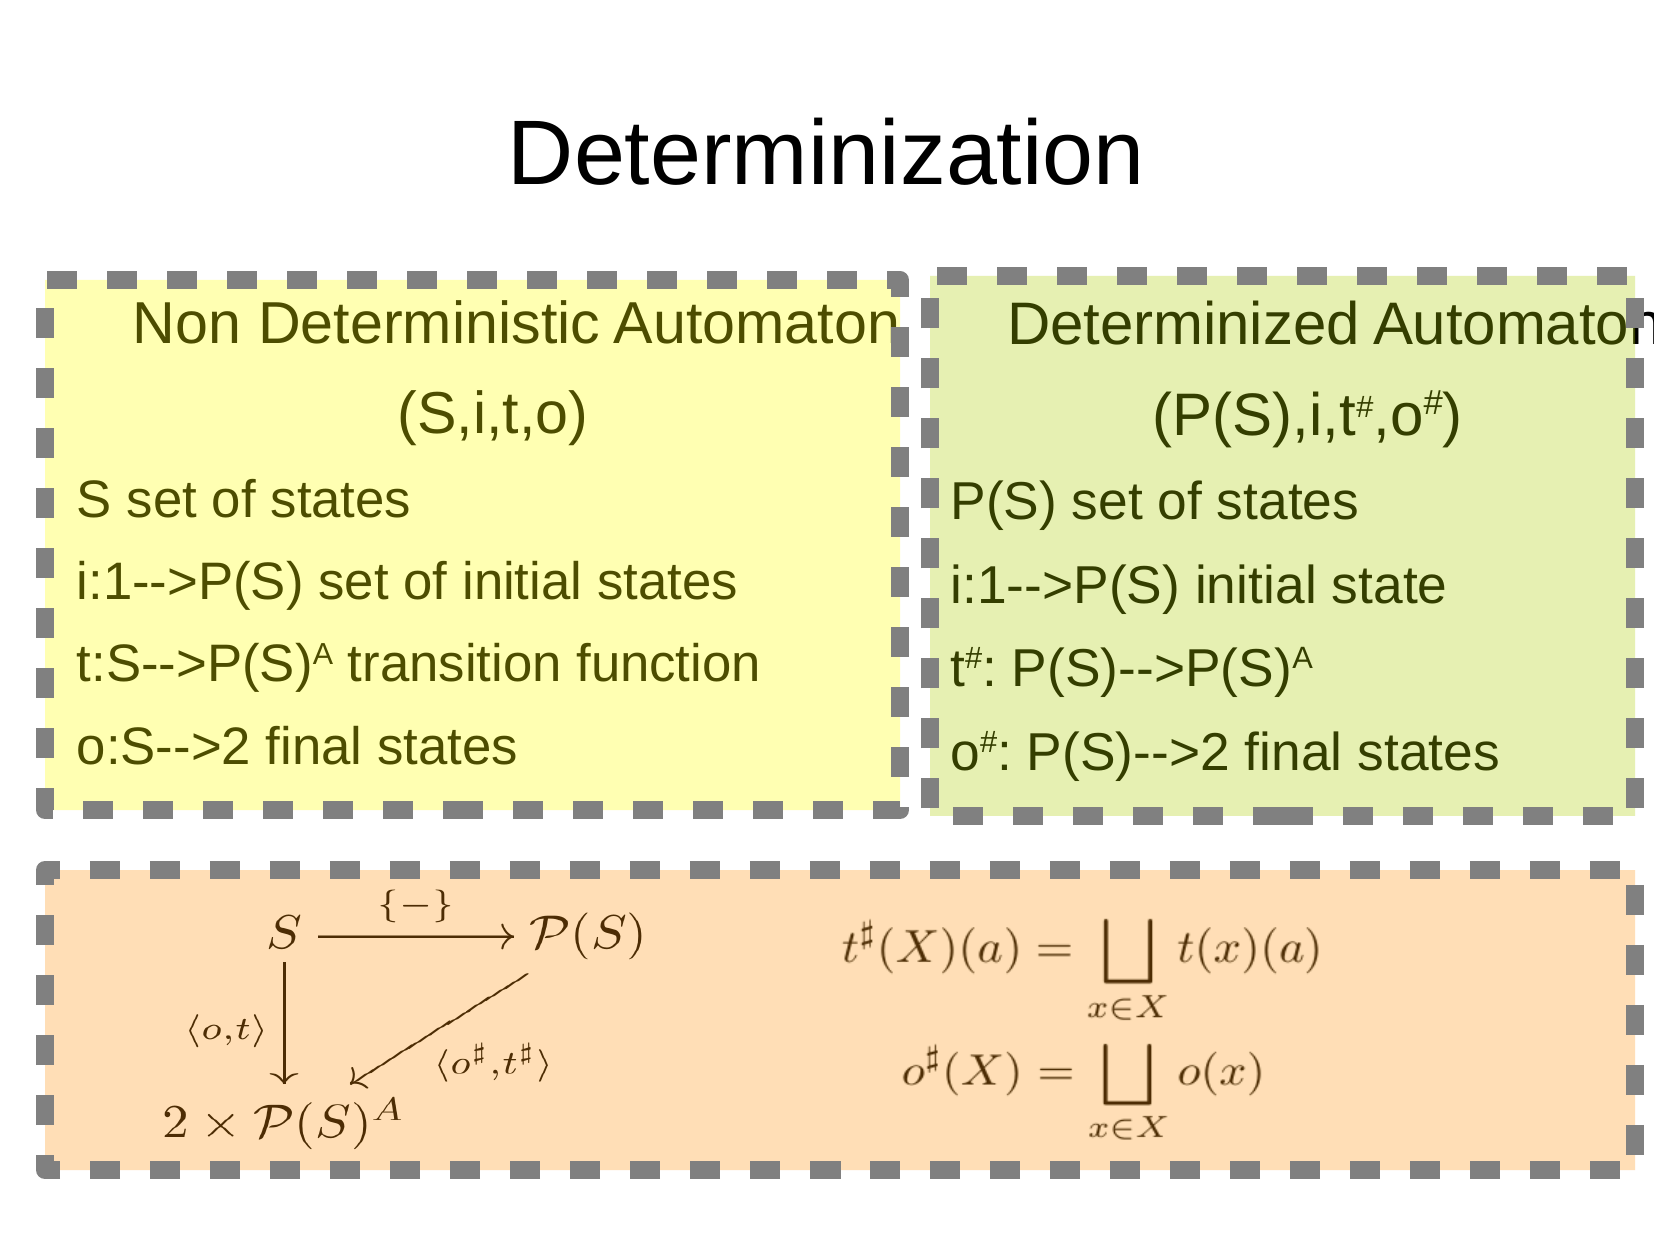

# Determinization
Non Deterministic Automaton
(S,i,t,o)
S set of states
i:1-->P(S) set of initial states
t:S-->P(S)A transition function
o:S-->2 final states
Determinized Automaton
(P(S),i,t#,o#)
P(S) set of states
i:1-->P(S) initial state
t#: P(S)-->P(S)A
o#: P(S)-->2 final states